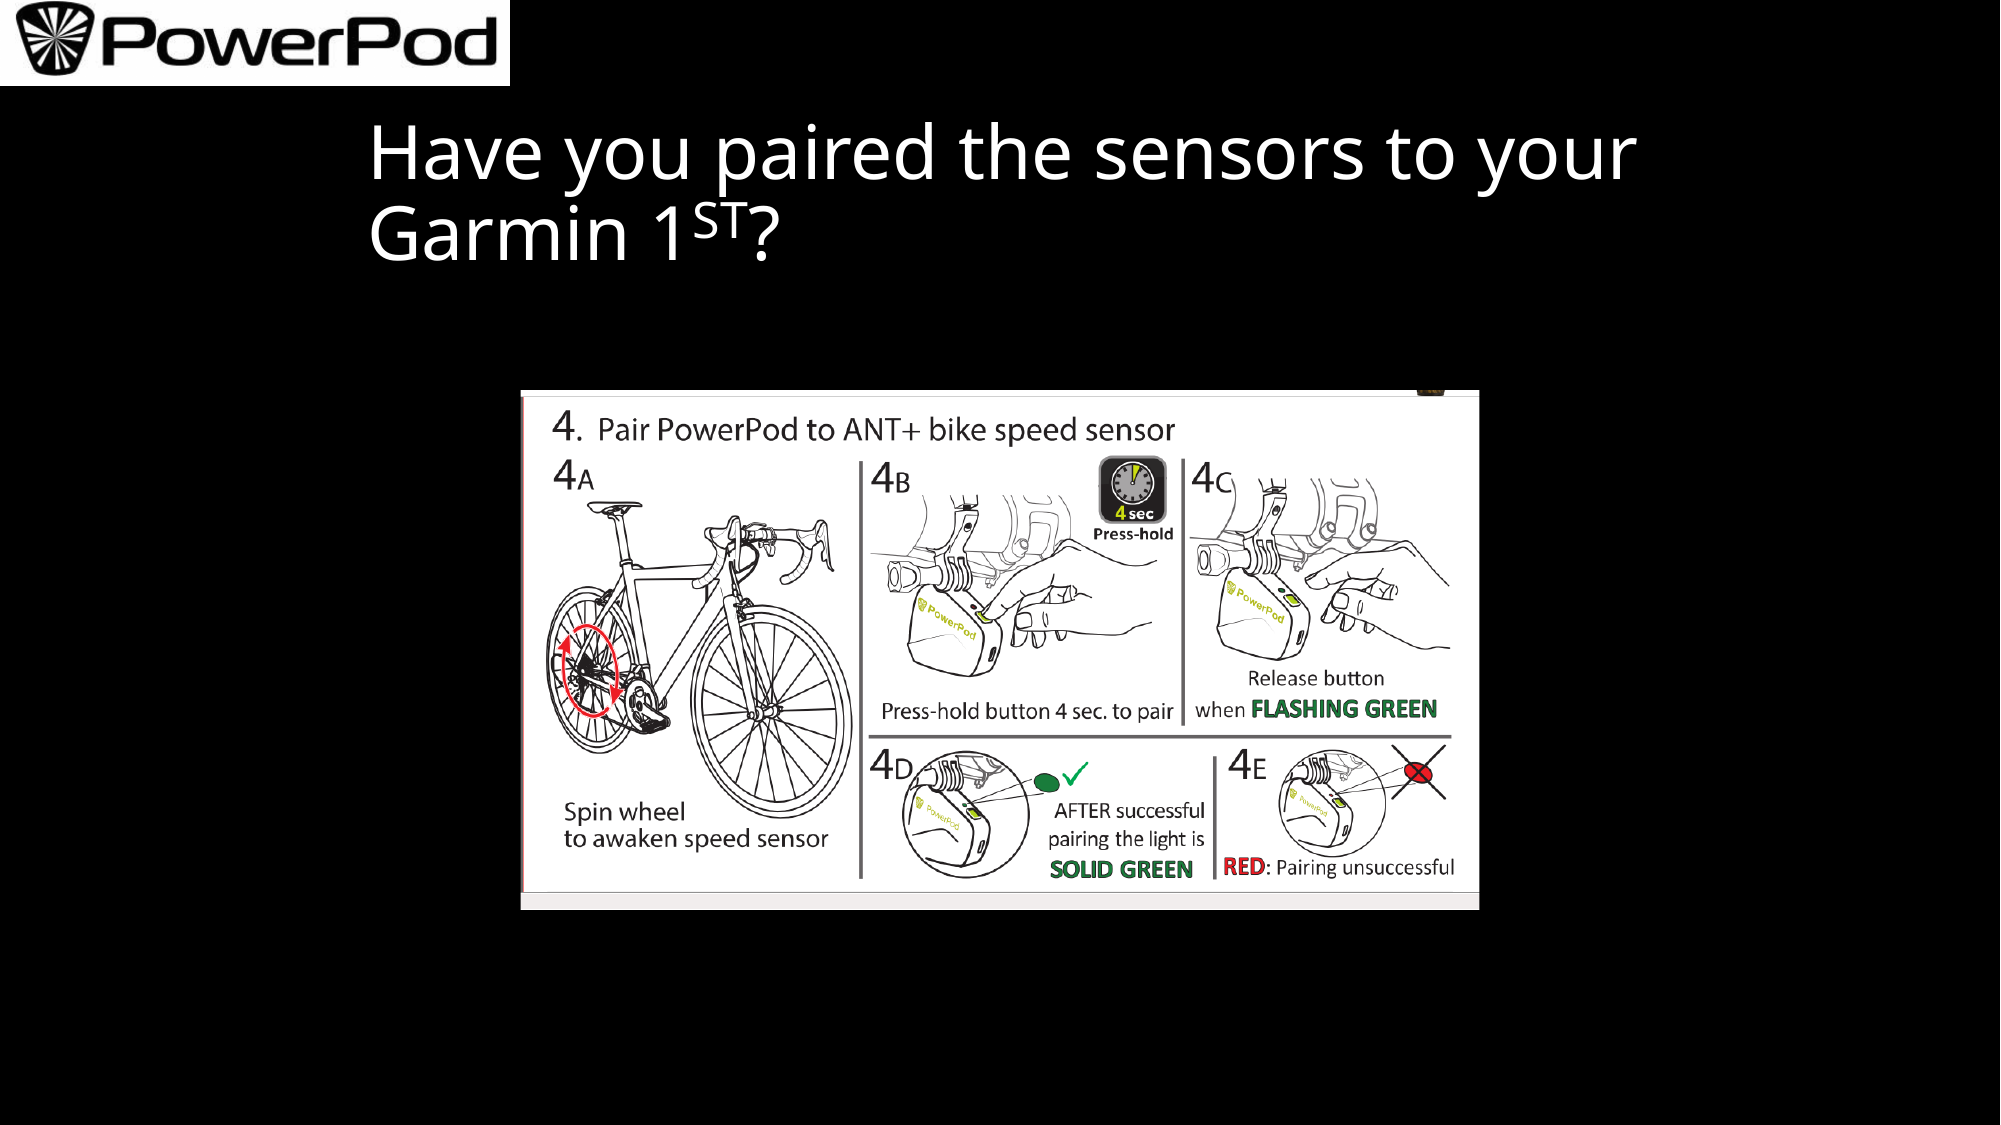

# Have you paired the sensors to your Garmin 1ST?